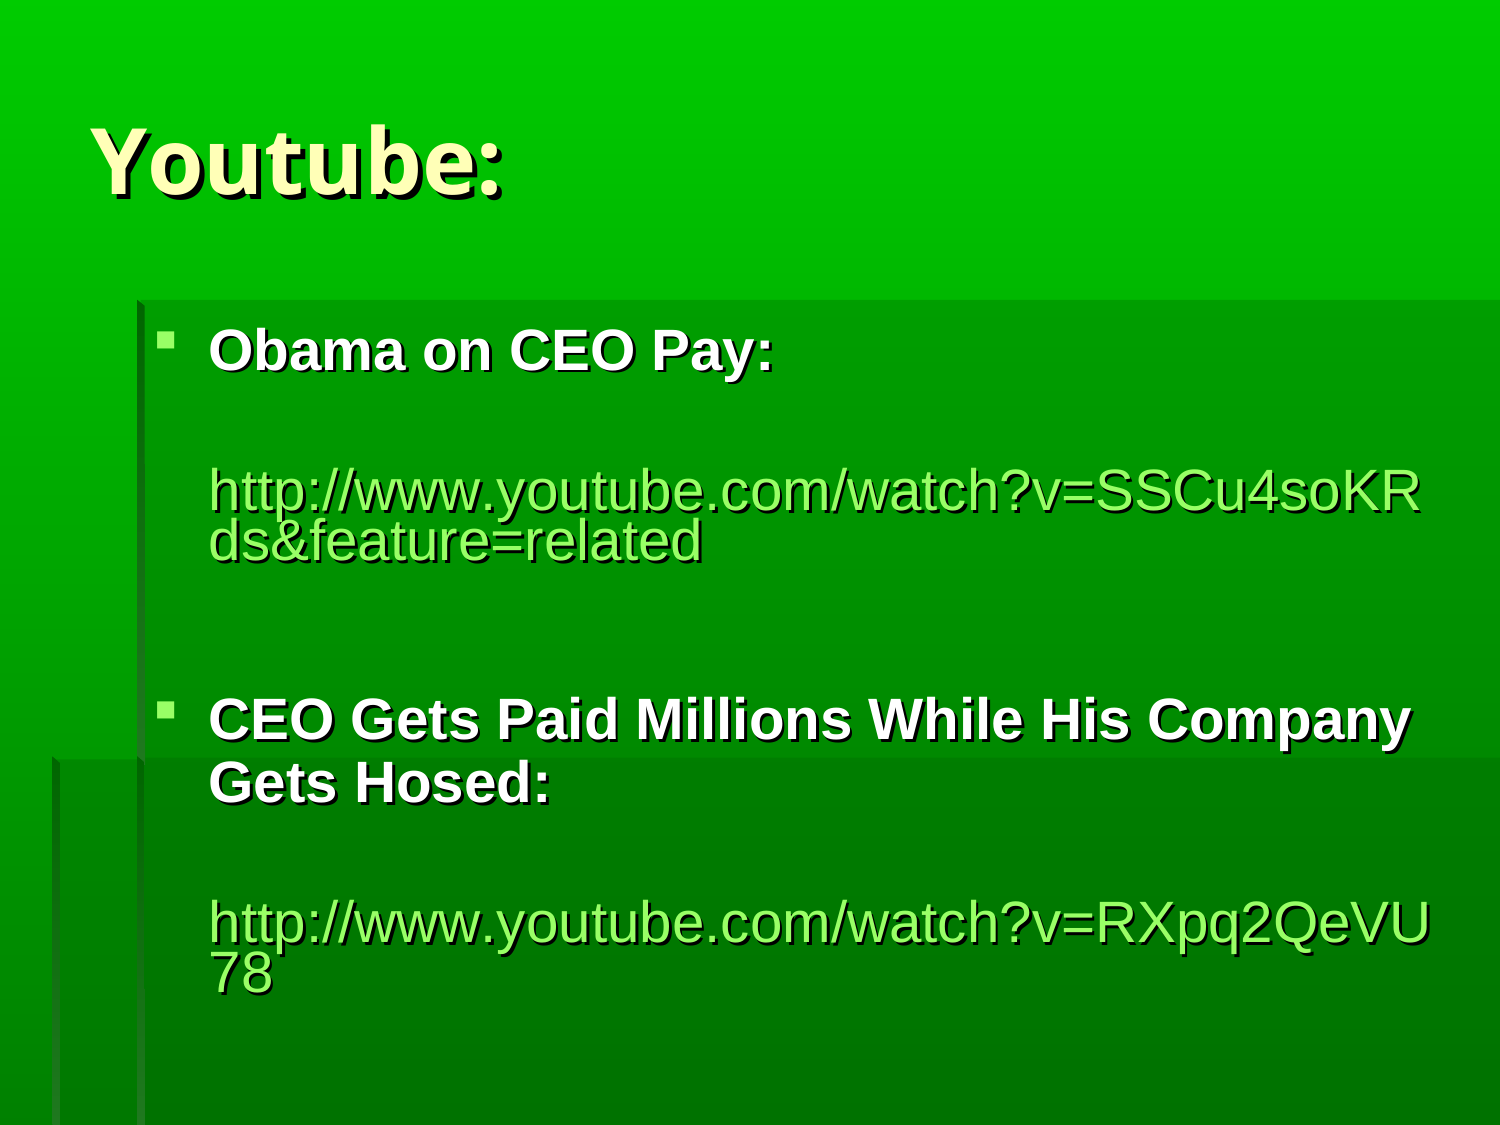

# Youtube:
Obama on CEO Pay:
	http://www.youtube.com/watch?v=SSCu4soKRds&feature=related
CEO Gets Paid Millions While His Company Gets Hosed:
	http://www.youtube.com/watch?v=RXpq2QeVU78
Outrageous CEO Compensation Packages:
	http://www.youtube.com/watch?v=58KRKrnkiTg